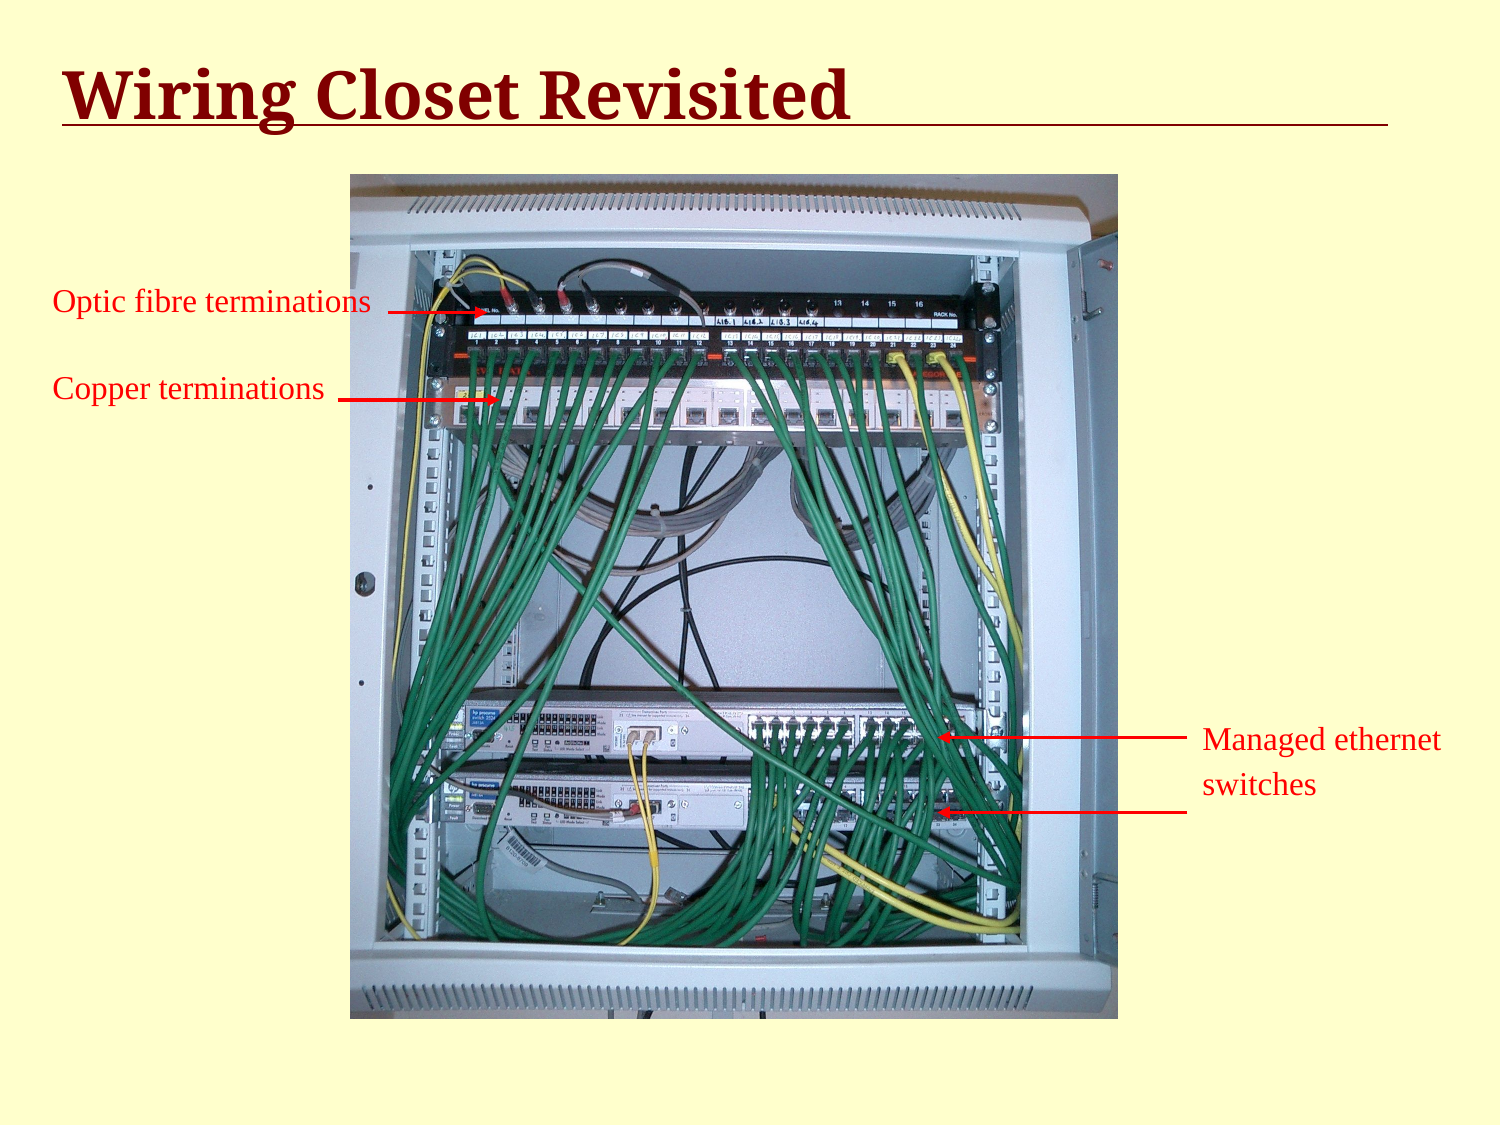

# Wiring Closet Revisited
Optic fibre terminations
Copper terminations
Managed ethernet
switches